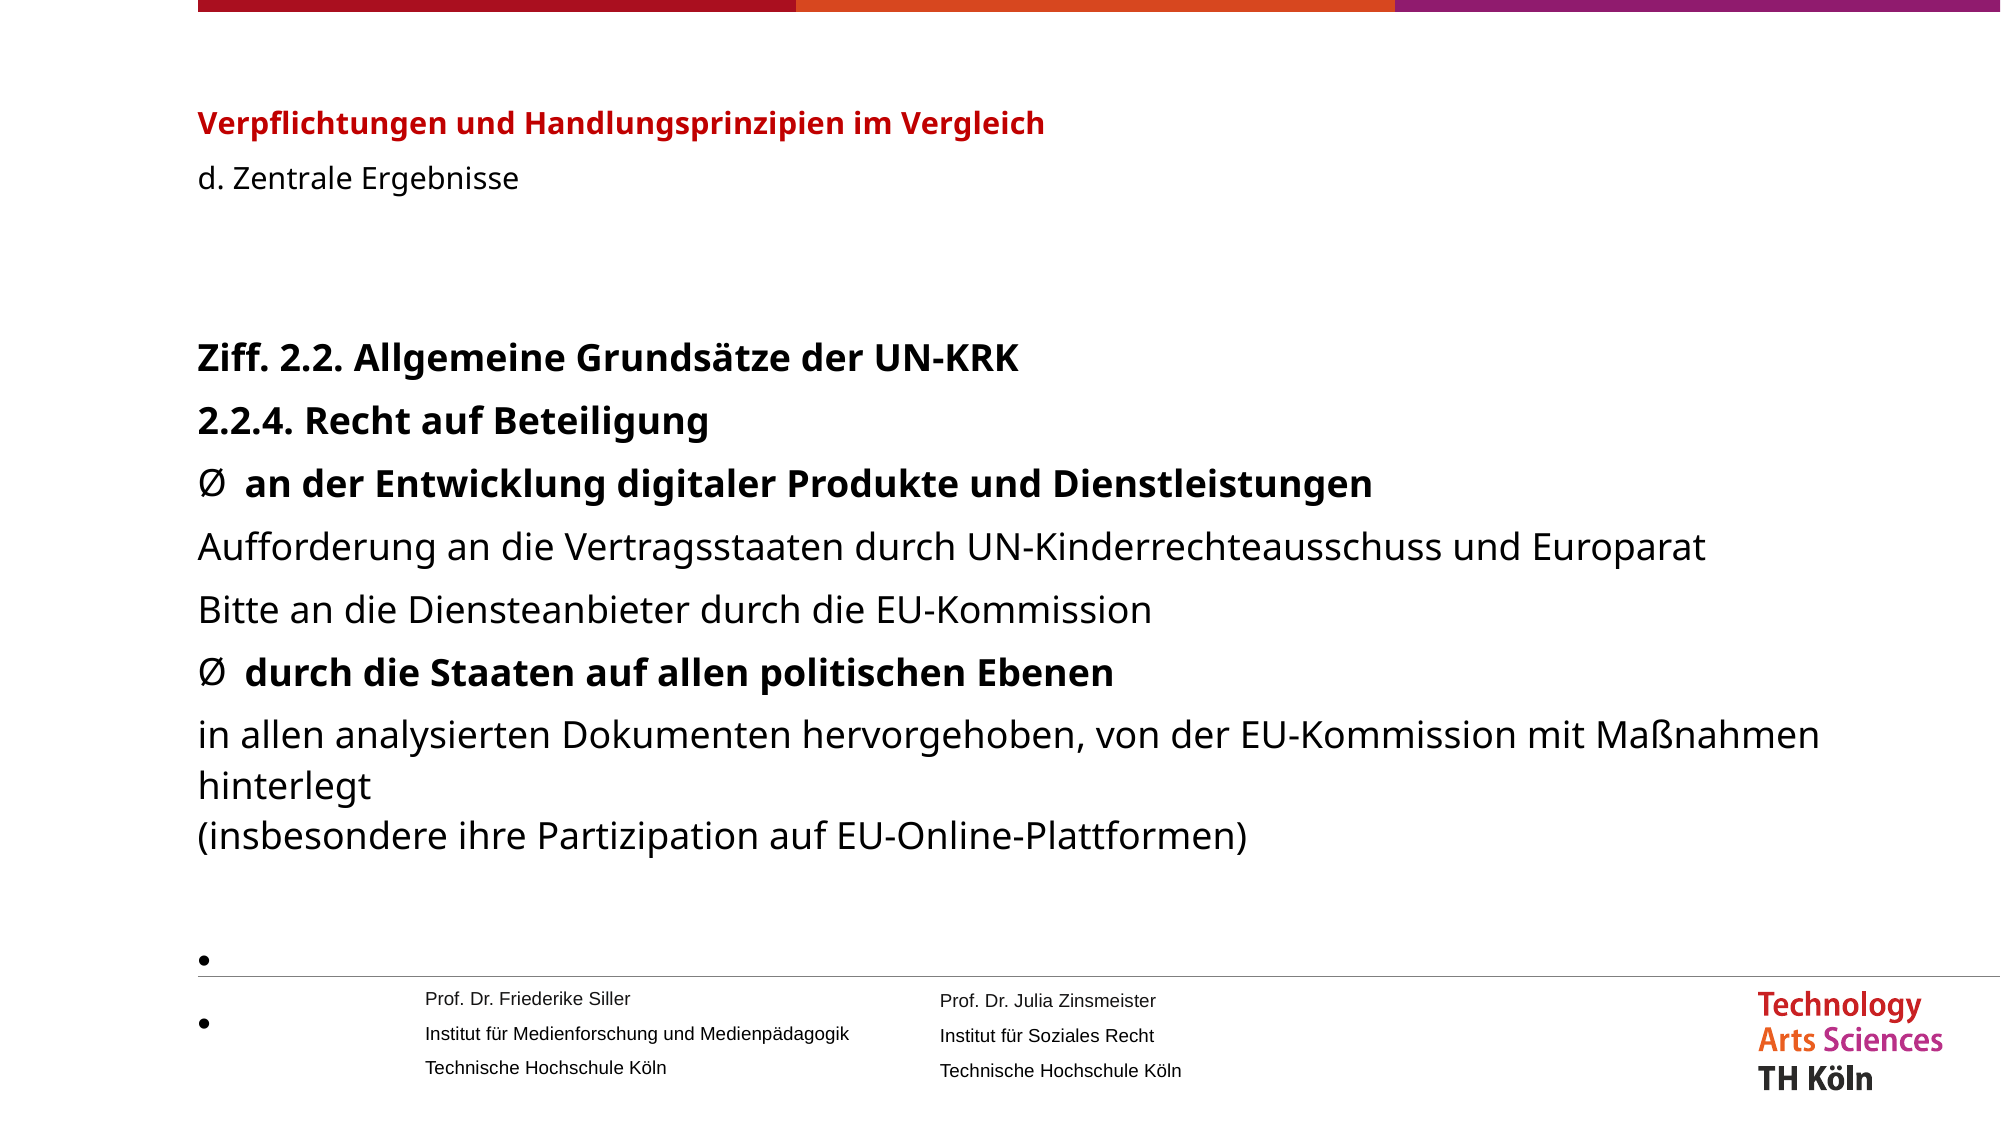

# Verpflichtungen und Handlungsprinzipien im Vergleich d. Zentrale Ergebnisse
Ziff. 2.2. Allgemeine Grundsätze der UN-KRK
2.2.4. Recht auf Beteiligung
an der Entwicklung digitaler Produkte und Dienstleistungen
Aufforderung an die Vertragsstaaten durch UN-Kinderrechteausschuss und Europarat
Bitte an die Diensteanbieter durch die EU-Kommission
durch die Staaten auf allen politischen Ebenen
in allen analysierten Dokumenten hervorgehoben, von der EU-Kommission mit Maßnahmen hinterlegt
(insbesondere ihre Partizipation auf EU-Online-Plattformen)